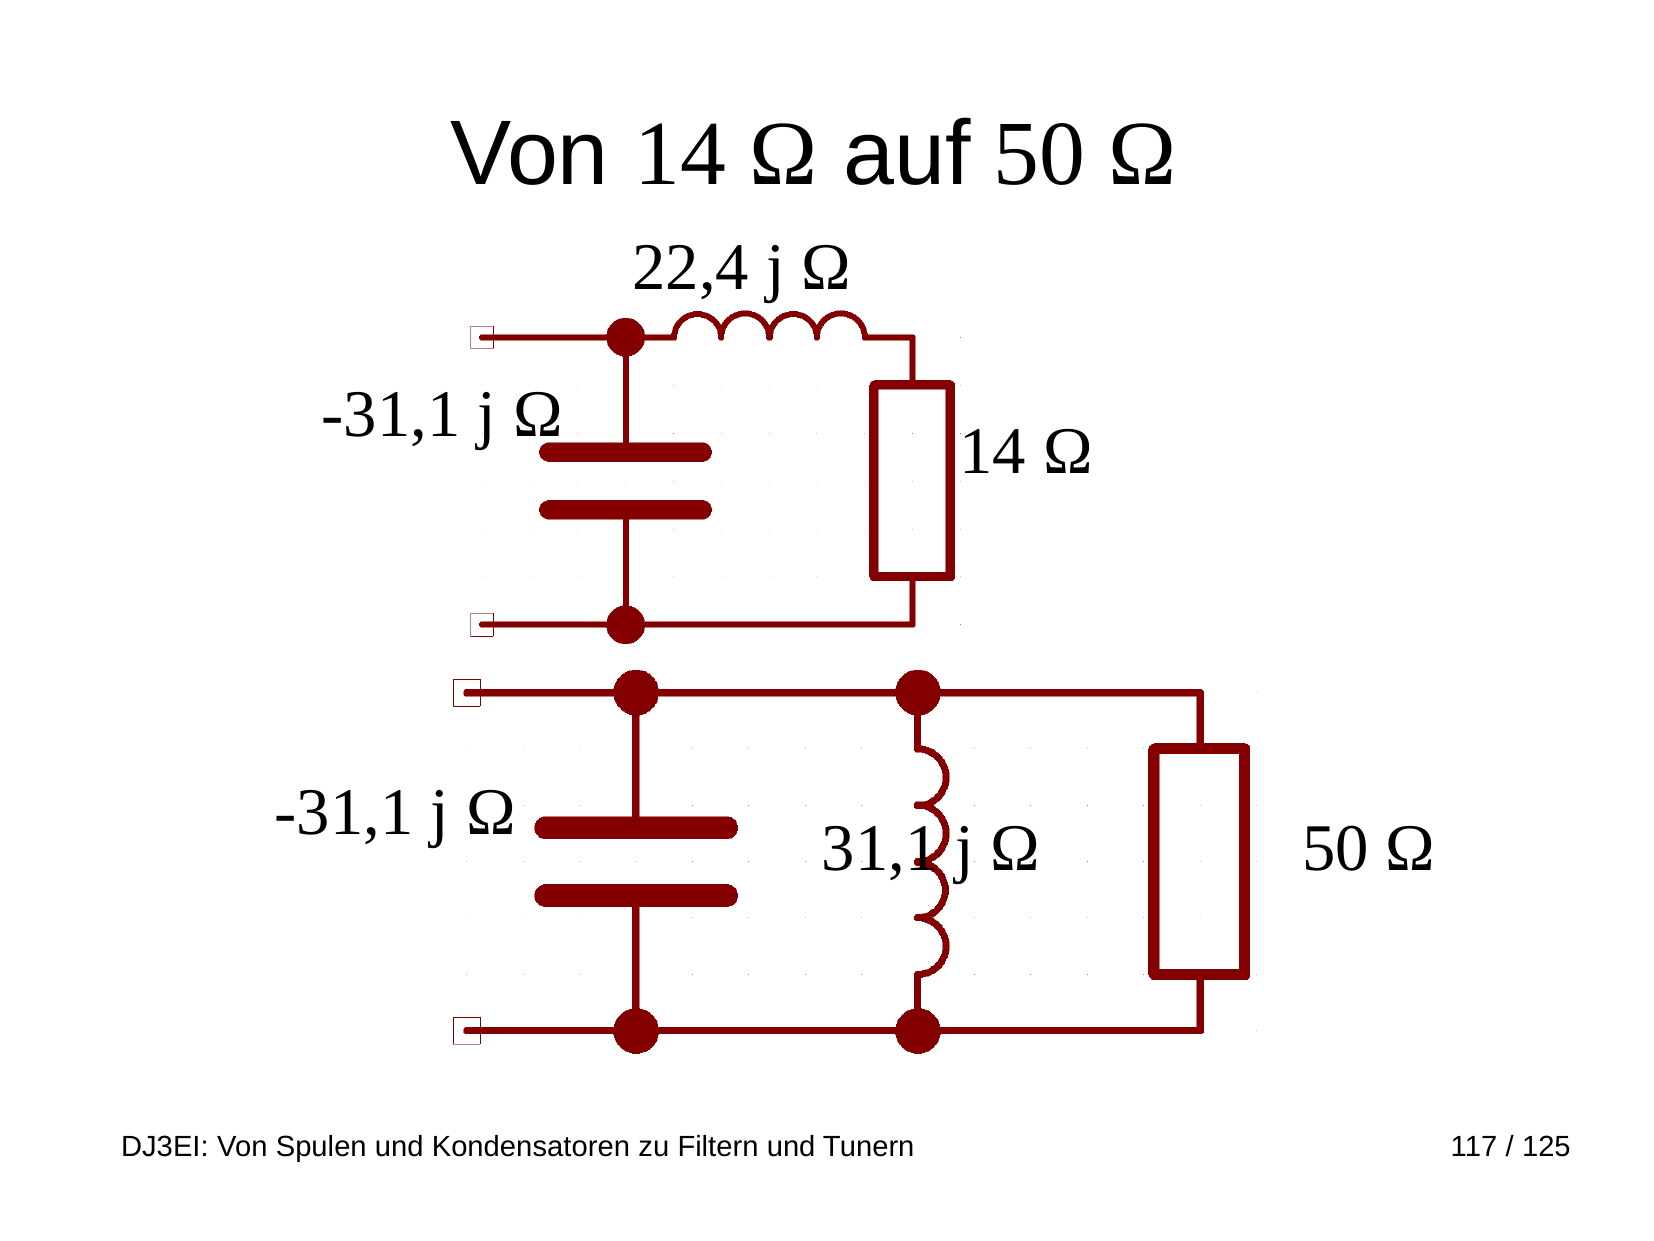

# Von 14 Ω auf 50 Ω
22,4 j Ω
-31,1 j Ω
14 Ω
-31,1 j Ω
50 Ω
31,1 j Ω